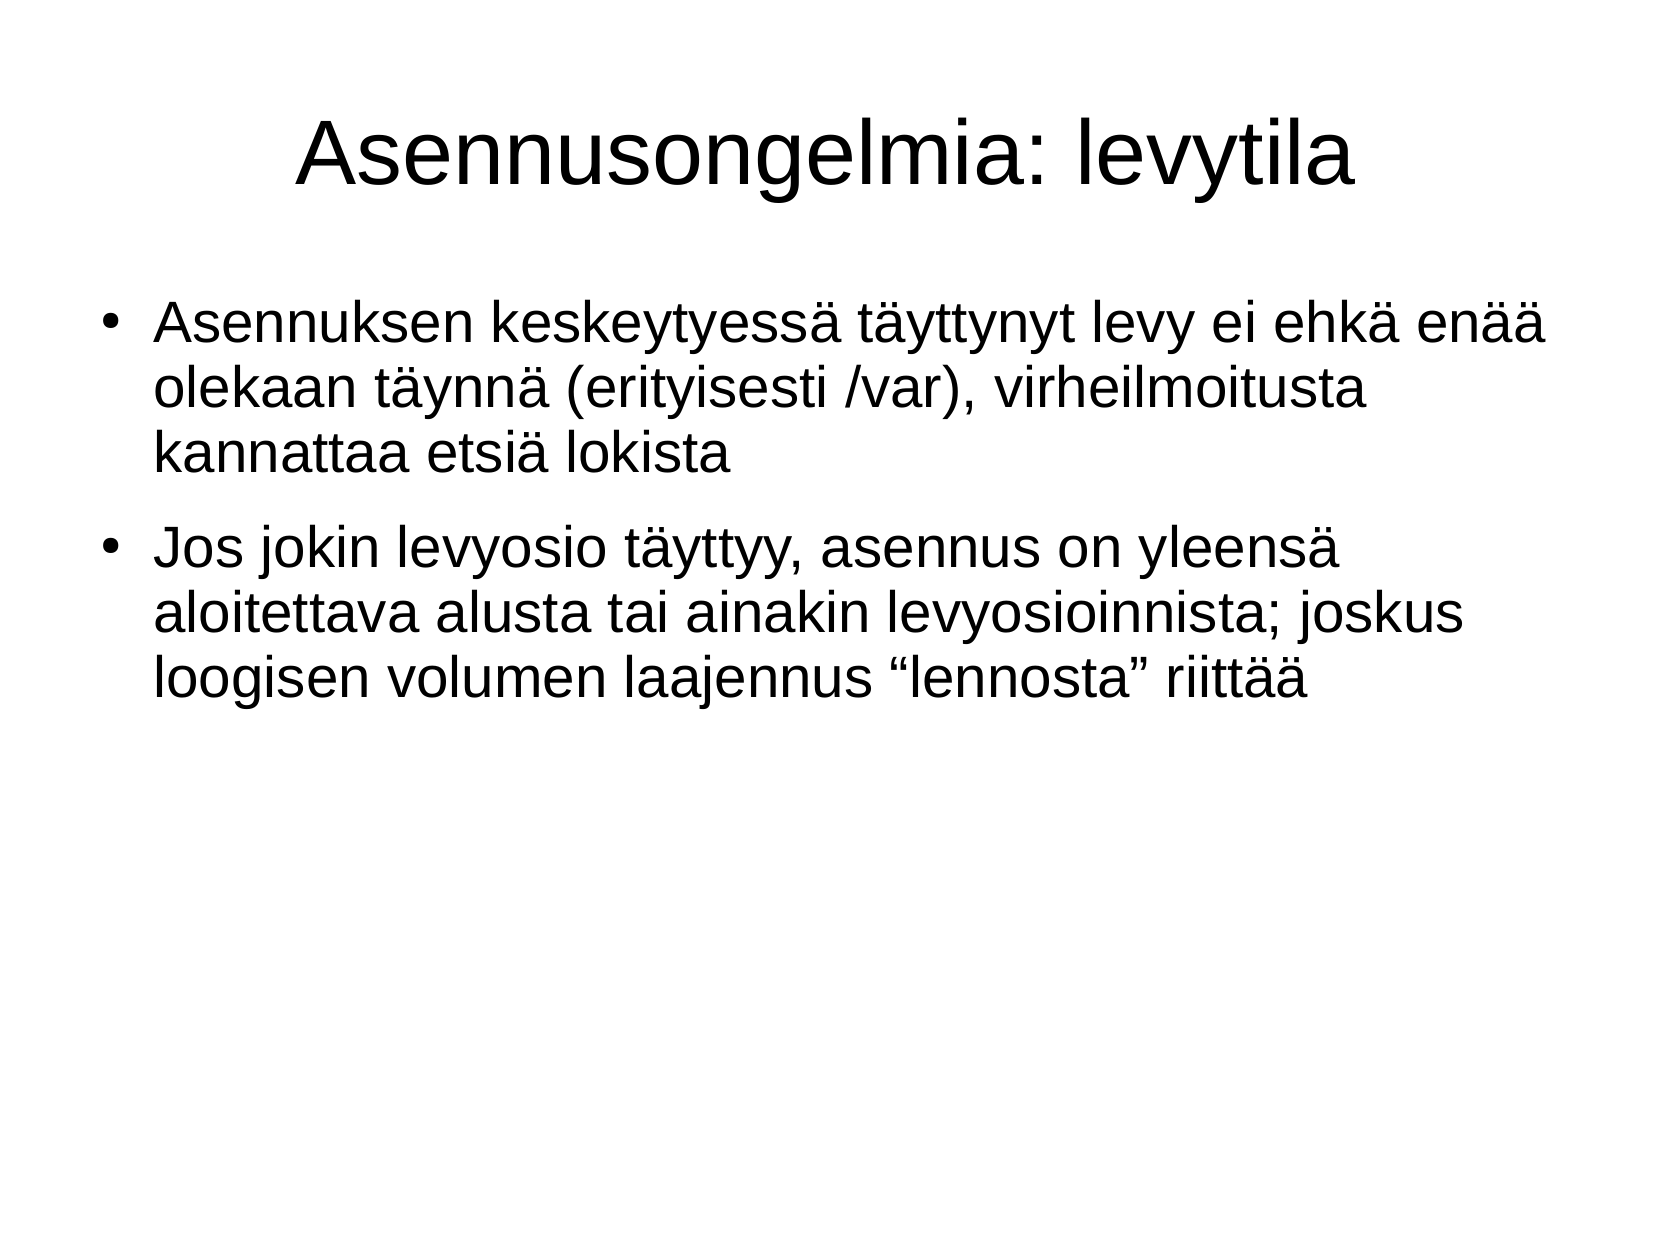

# Asennusongelmia: levytila
Asennuksen keskeytyessä täyttynyt levy ei ehkä enää olekaan täynnä (erityisesti /var), virheilmoitusta kannattaa etsiä lokista
Jos jokin levyosio täyttyy, asennus on yleensä aloitettava alusta tai ainakin levyosioinnista; joskus loogisen volumen laajennus “lennosta” riittää